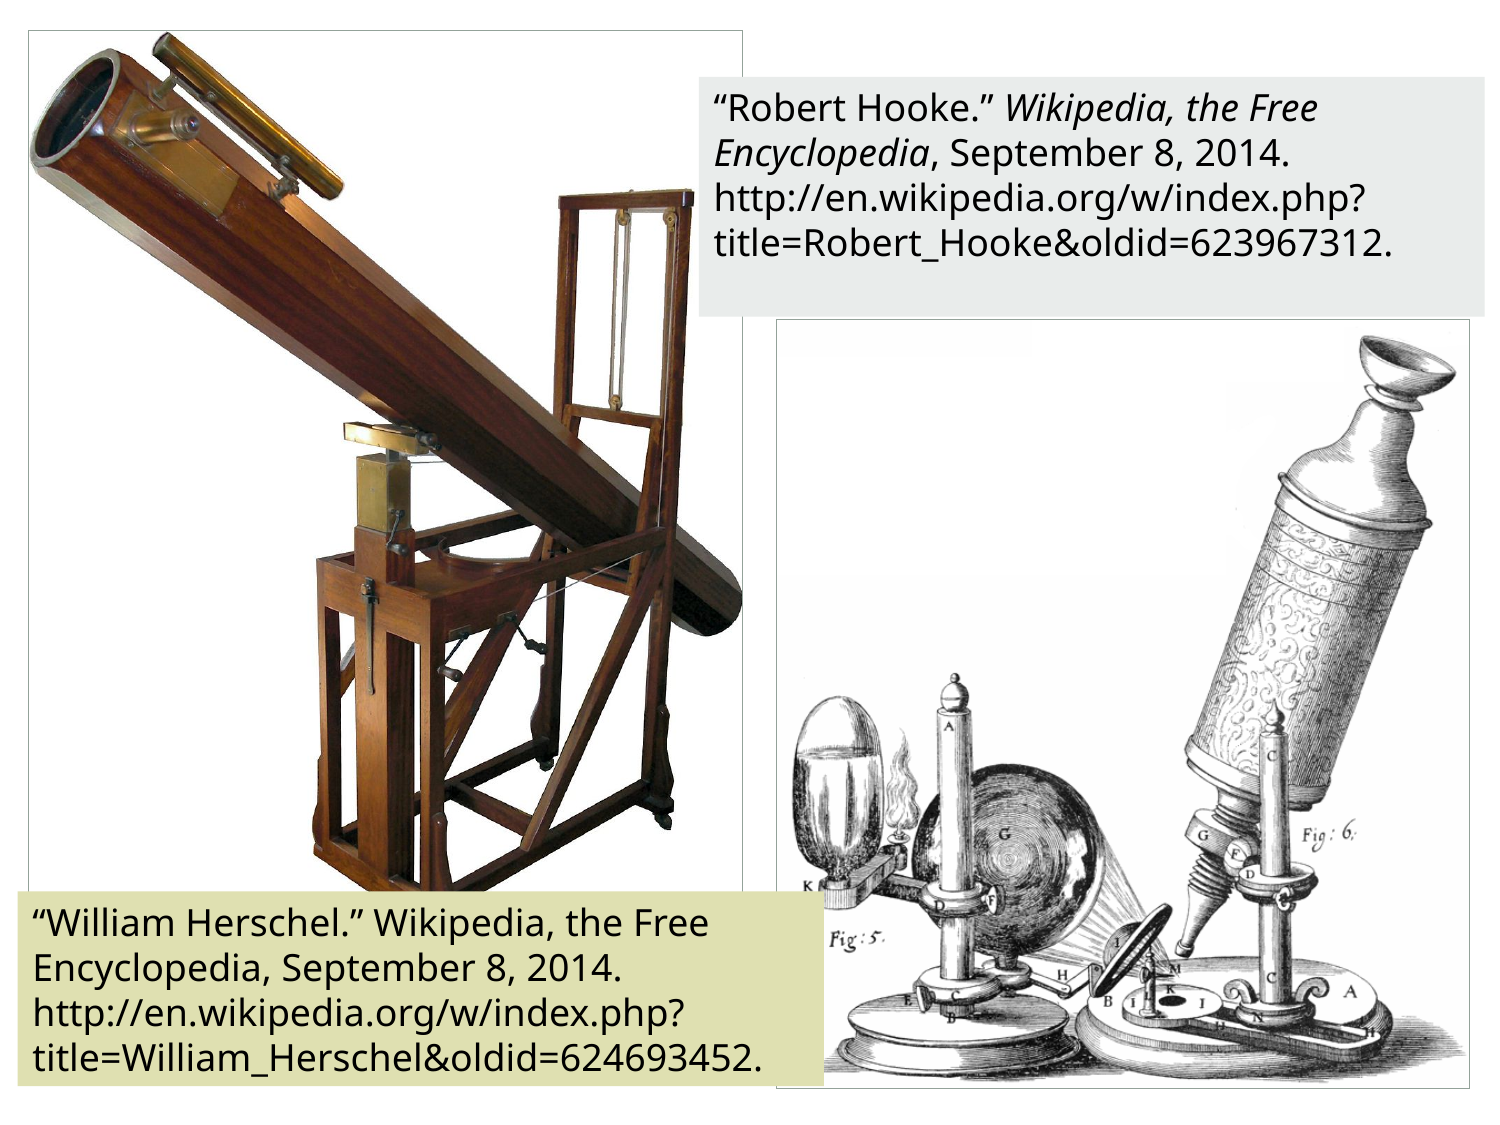

“Robert Hooke.” Wikipedia, the Free Encyclopedia, September 8, 2014. http://en.wikipedia.org/w/index.php?title=Robert_Hooke&oldid=623967312.
“William Herschel.” Wikipedia, the Free Encyclopedia, September 8, 2014. http://en.wikipedia.org/w/index.php?title=William_Herschel&oldid=624693452.